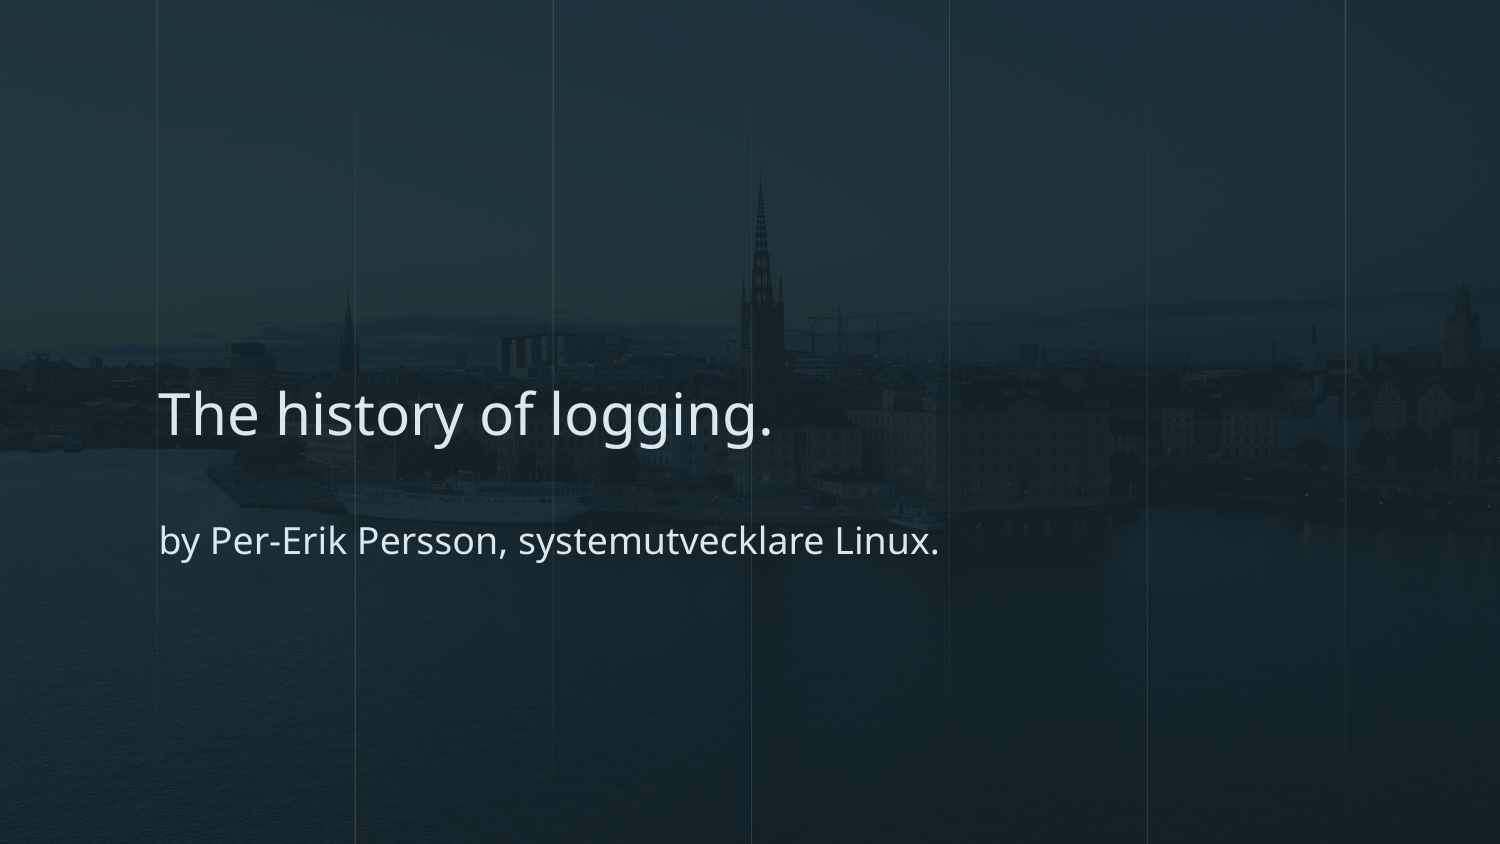

The history of logging.
by Per-Erik Persson, systemutvecklare Linux.